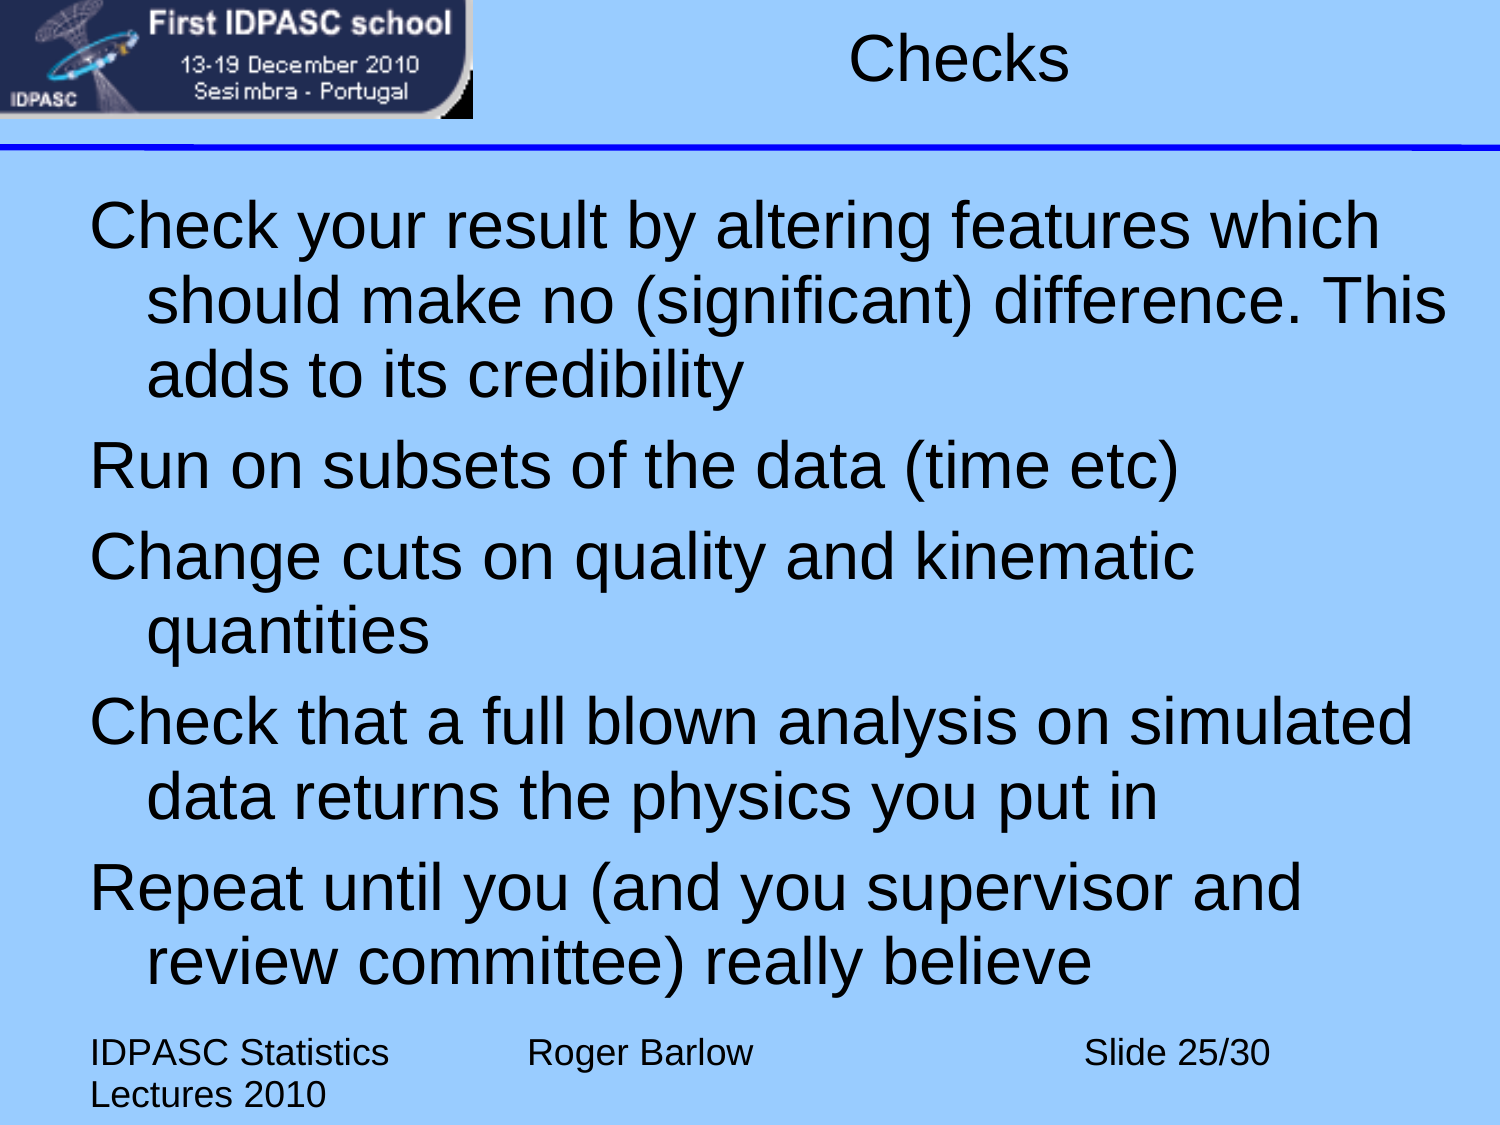

# Checks
Check your result by altering features which should make no (significant) difference. This adds to its credibility
Run on subsets of the data (time etc)
Change cuts on quality and kinematic quantities
Check that a full blown analysis on simulated data returns the physics you put in
Repeat until you (and you supervisor and review committee) really believe
25